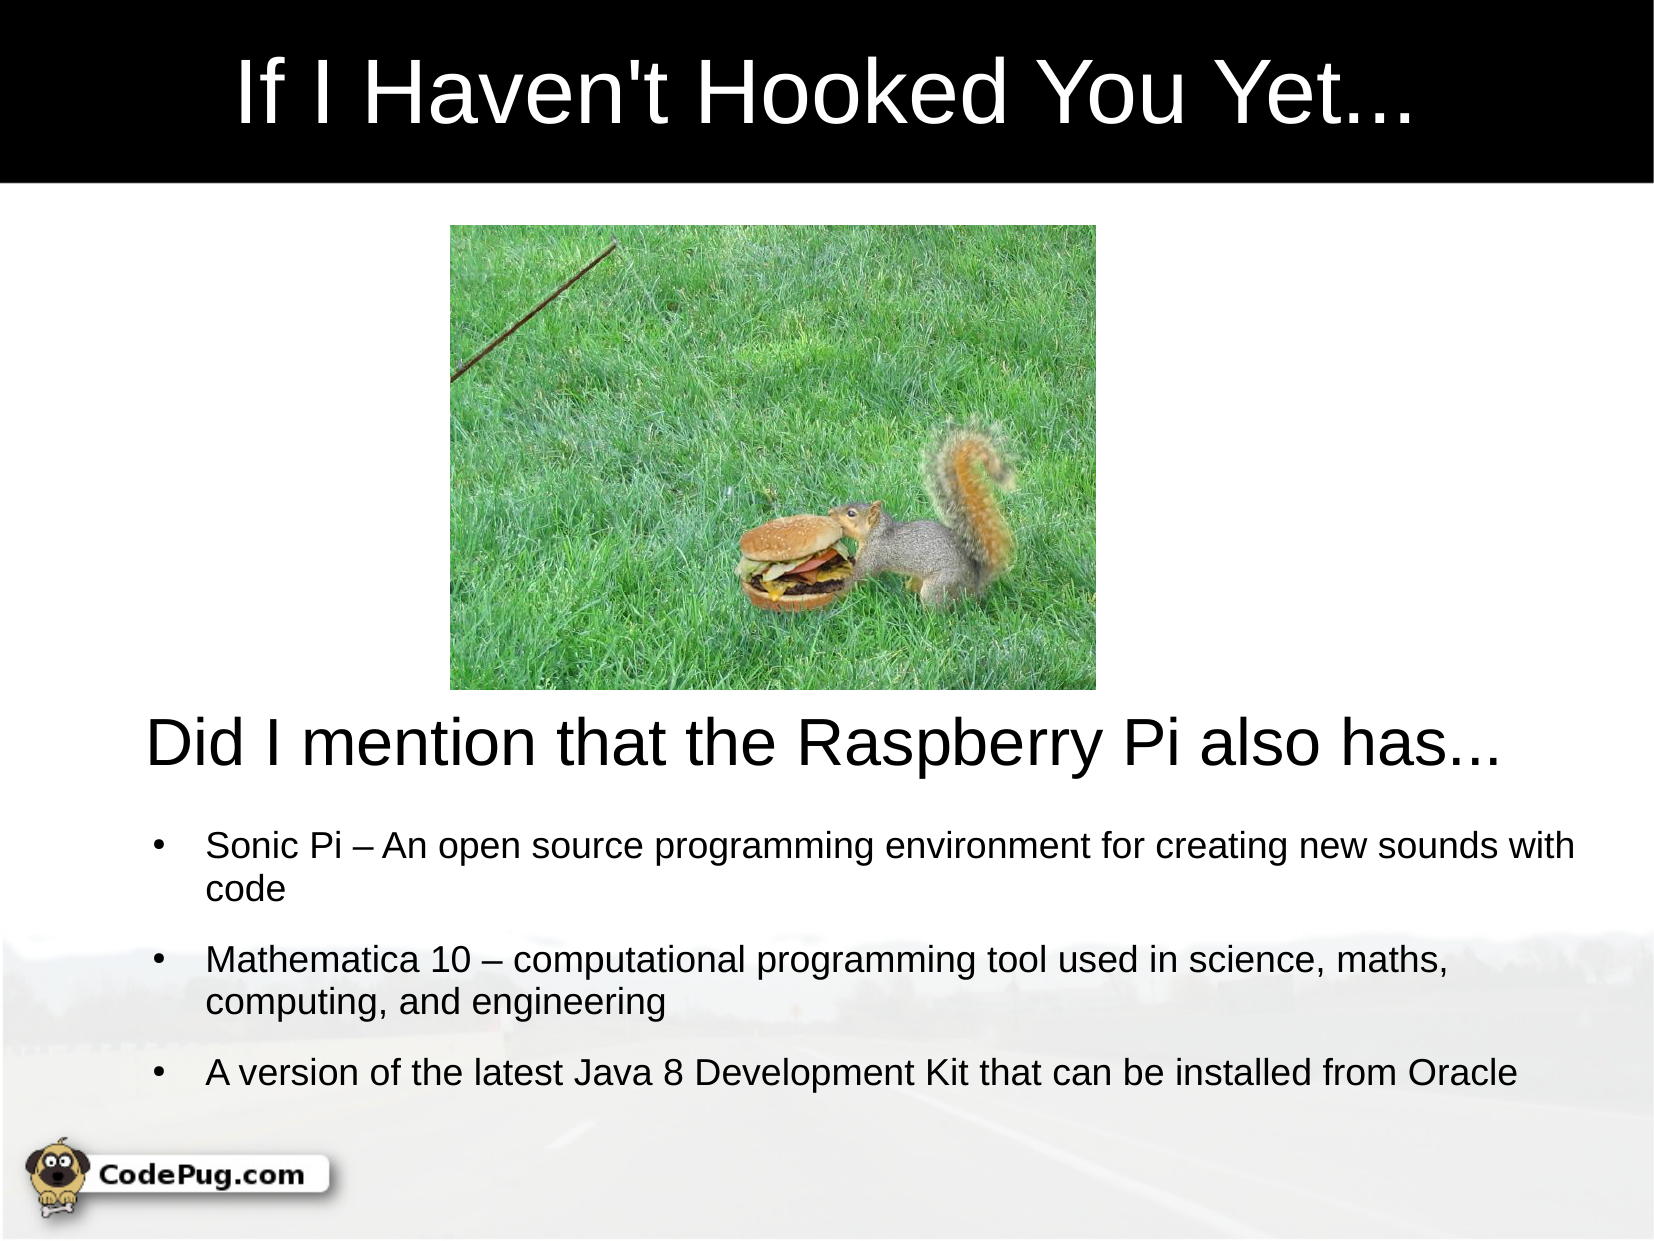

# If I Haven't Hooked You Yet...
Did I mention that the Raspberry Pi also has...
Sonic Pi – An open source programming environment for creating new sounds with code
Mathematica 10 – computational programming tool used in science, maths, computing, and engineering
A version of the latest Java 8 Development Kit that can be installed from Oracle